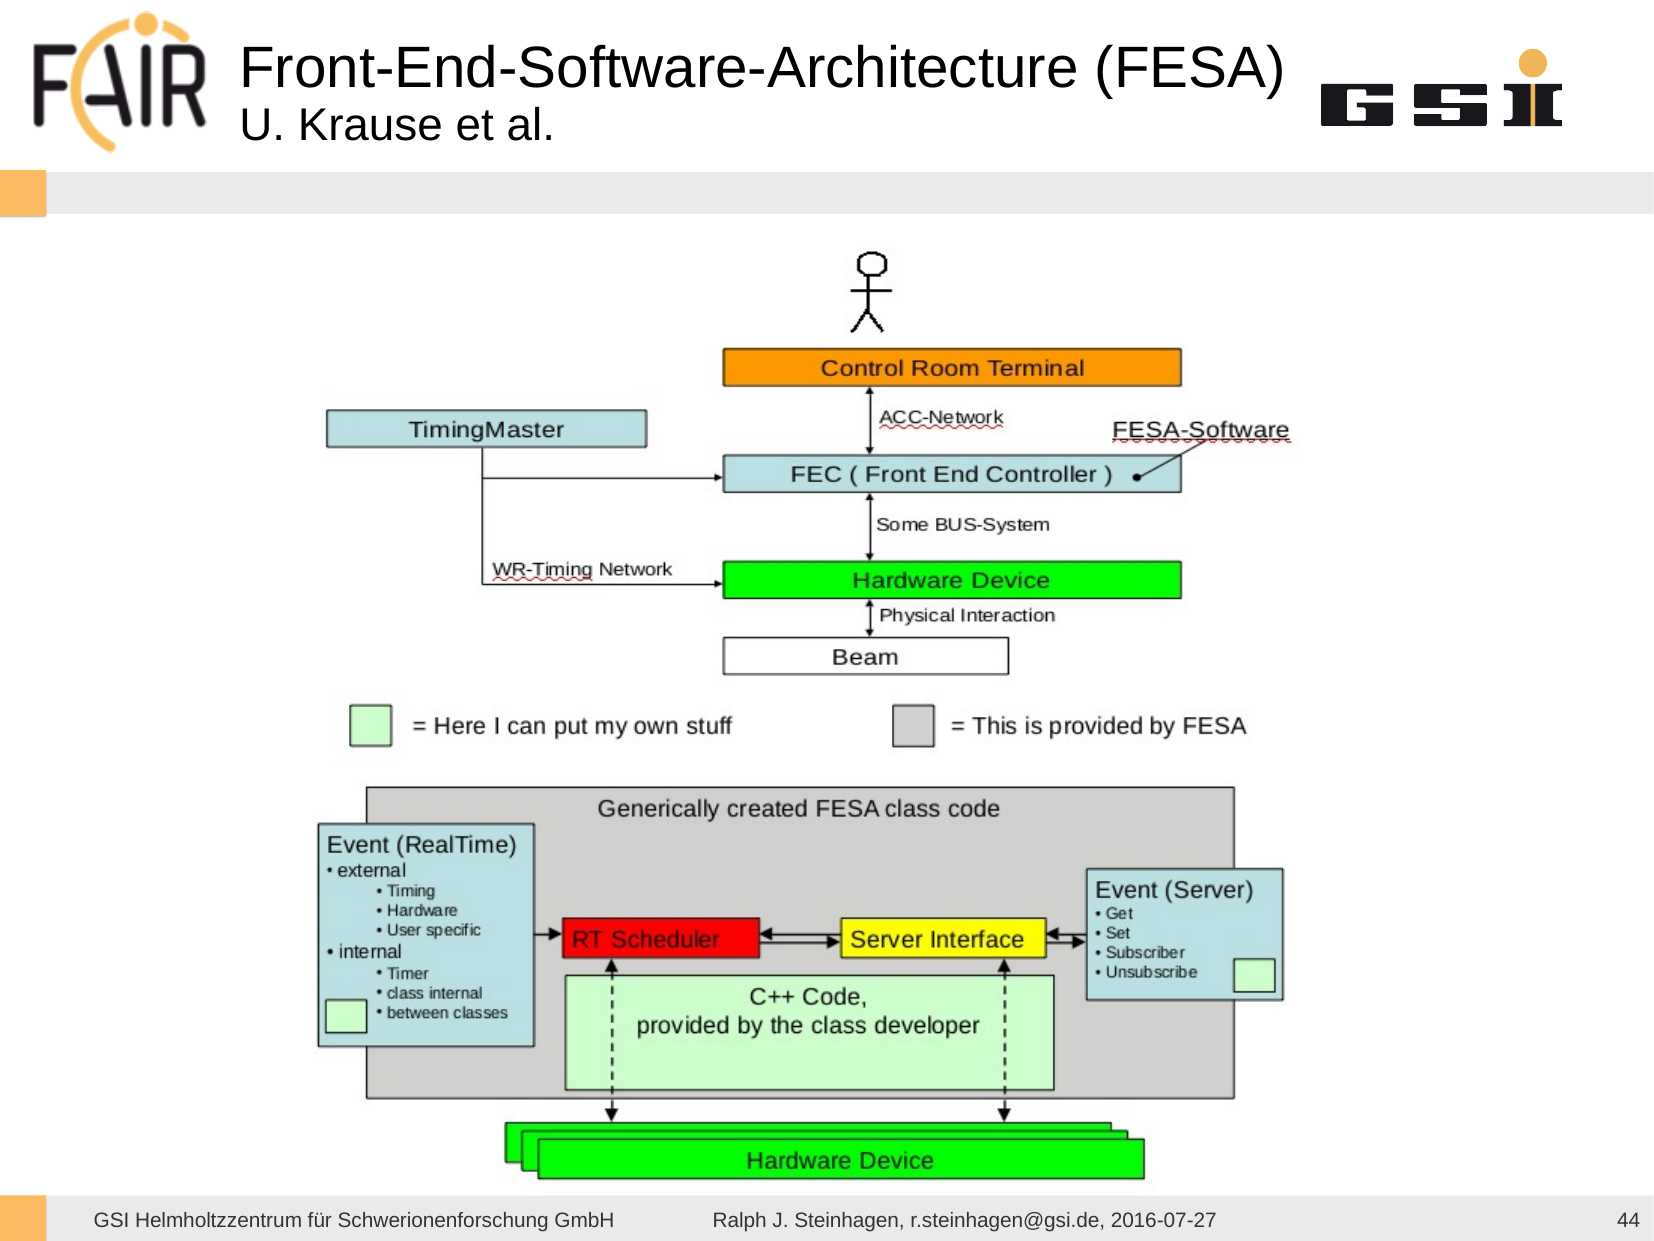

# Front-End-Software-Architecture (FESA) U. Krause et al.